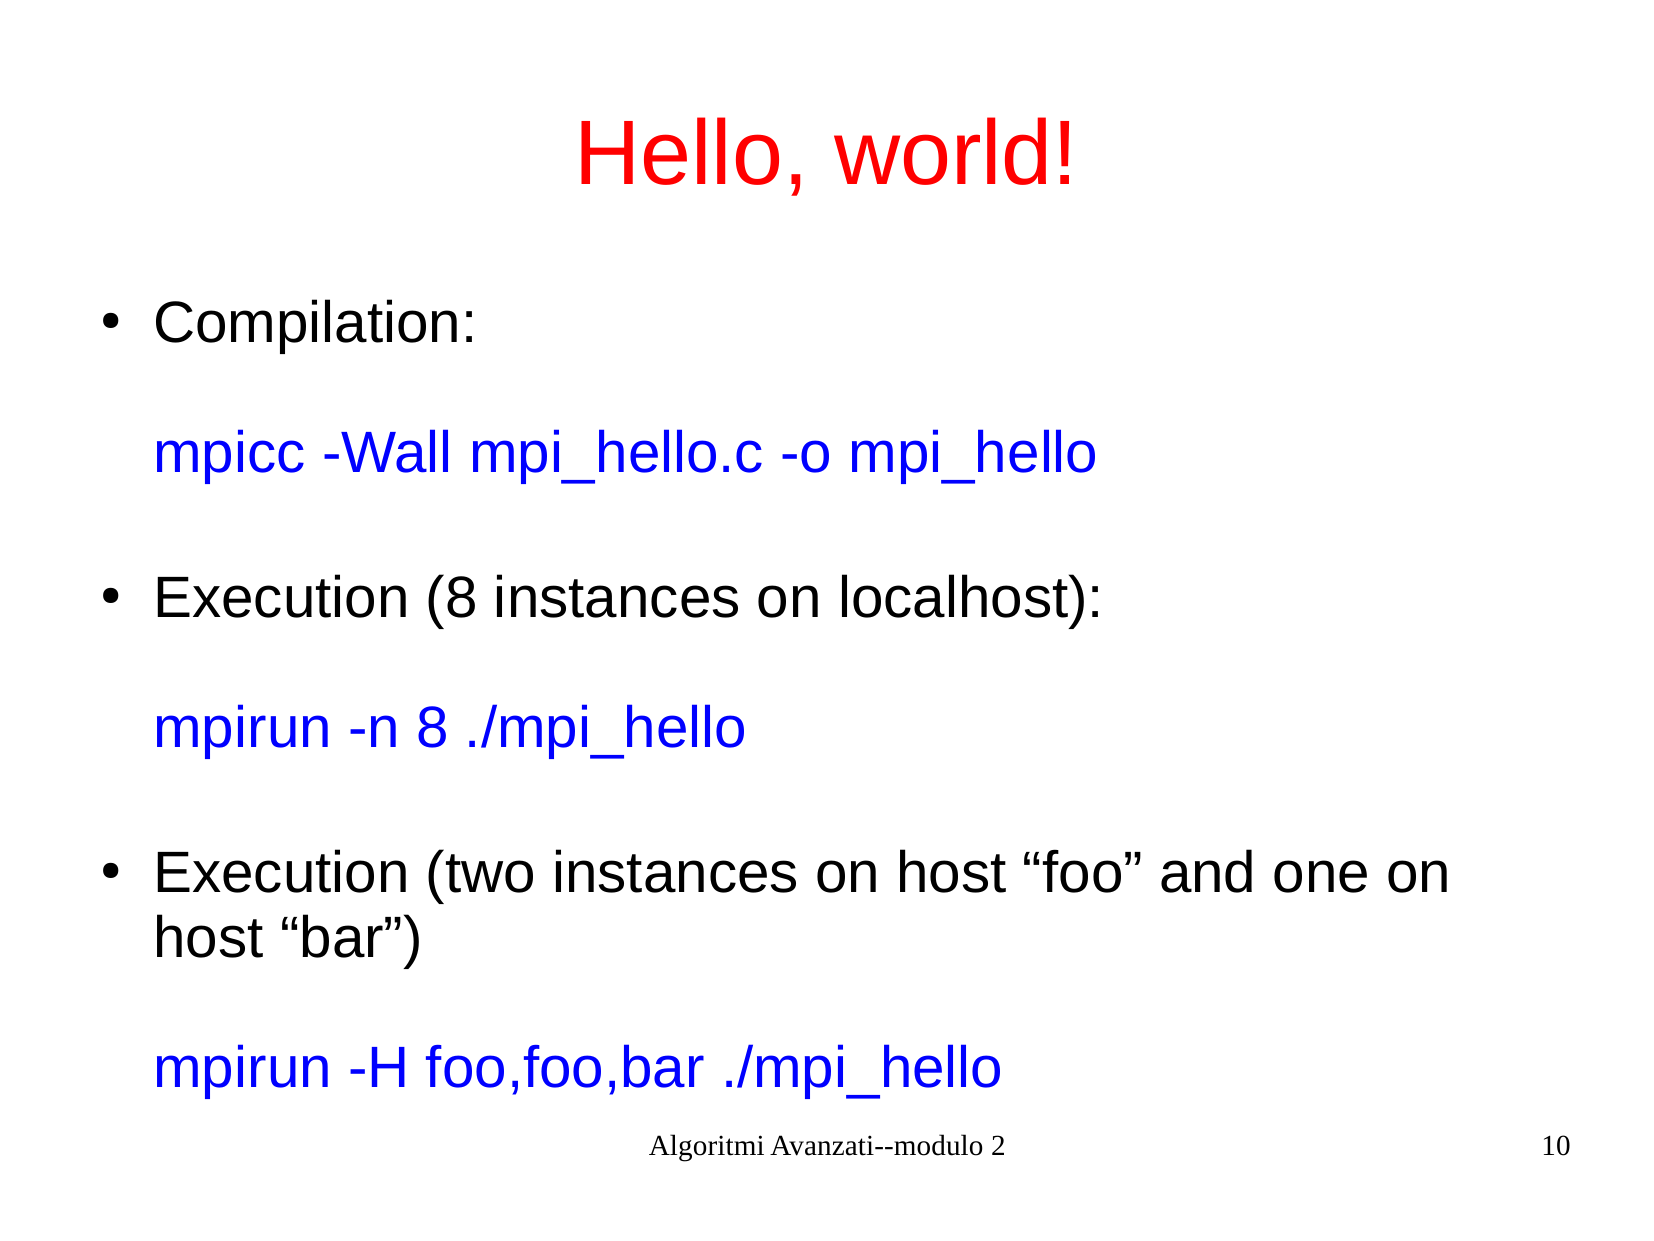

# Hello, world!
Compilation:
mpicc -Wall mpi_hello.c -o mpi_hello
Execution (8 instances on localhost):
mpirun -n 8 ./mpi_hello
Execution (two instances on host “foo” and one on host “bar”)
mpirun -H foo,foo,bar ./mpi_hello
Algoritmi Avanzati--modulo 2
10